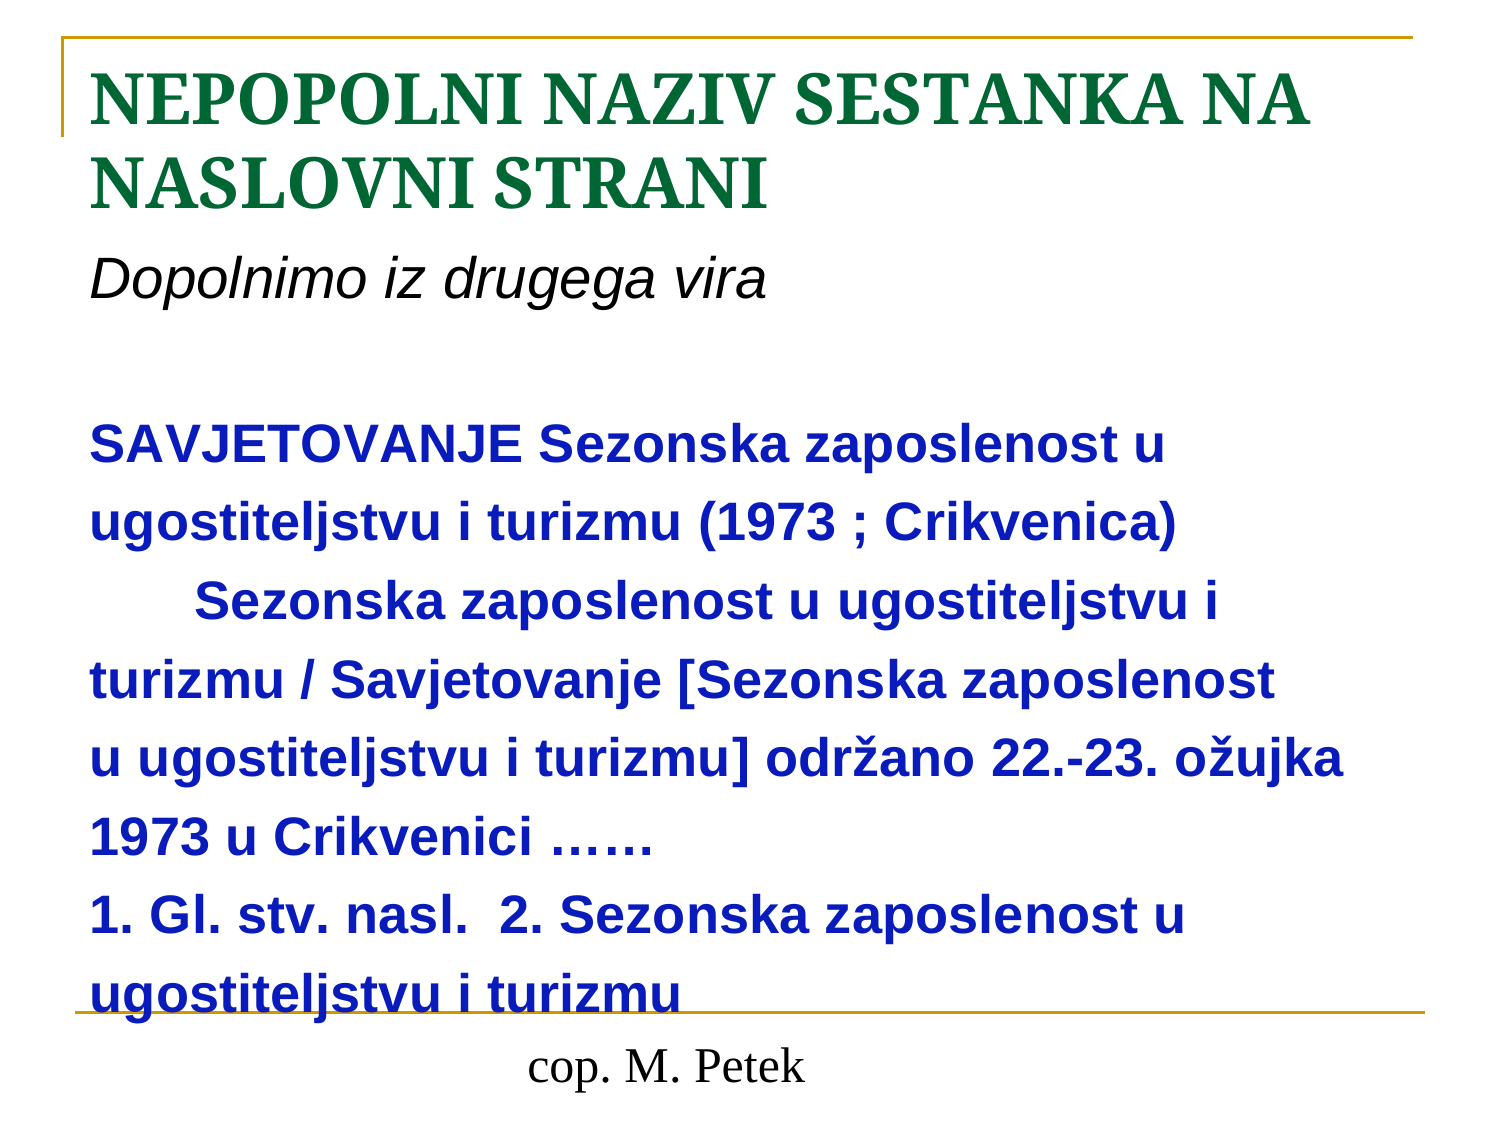

# NEPOPOLNI NAZIV SESTANKA NA NASLOVNI STRANI
Dopolnimo iz drugega vira
SAVJETOVANJE Sezonska zaposlenost u
ugostiteljstvu i turizmu (1973 ; Crikvenica)
 Sezonska zaposlenost u ugostiteljstvu i
turizmu / Savjetovanje [Sezonska zaposlenost
u ugostiteljstvu i turizmu] održano 22.-23. ožujka
1973 u Crikvenici ……
1. Gl. stv. nasl. 2. Sezonska zaposlenost u
ugostiteljstvu i turizmu
cop. M. Petek